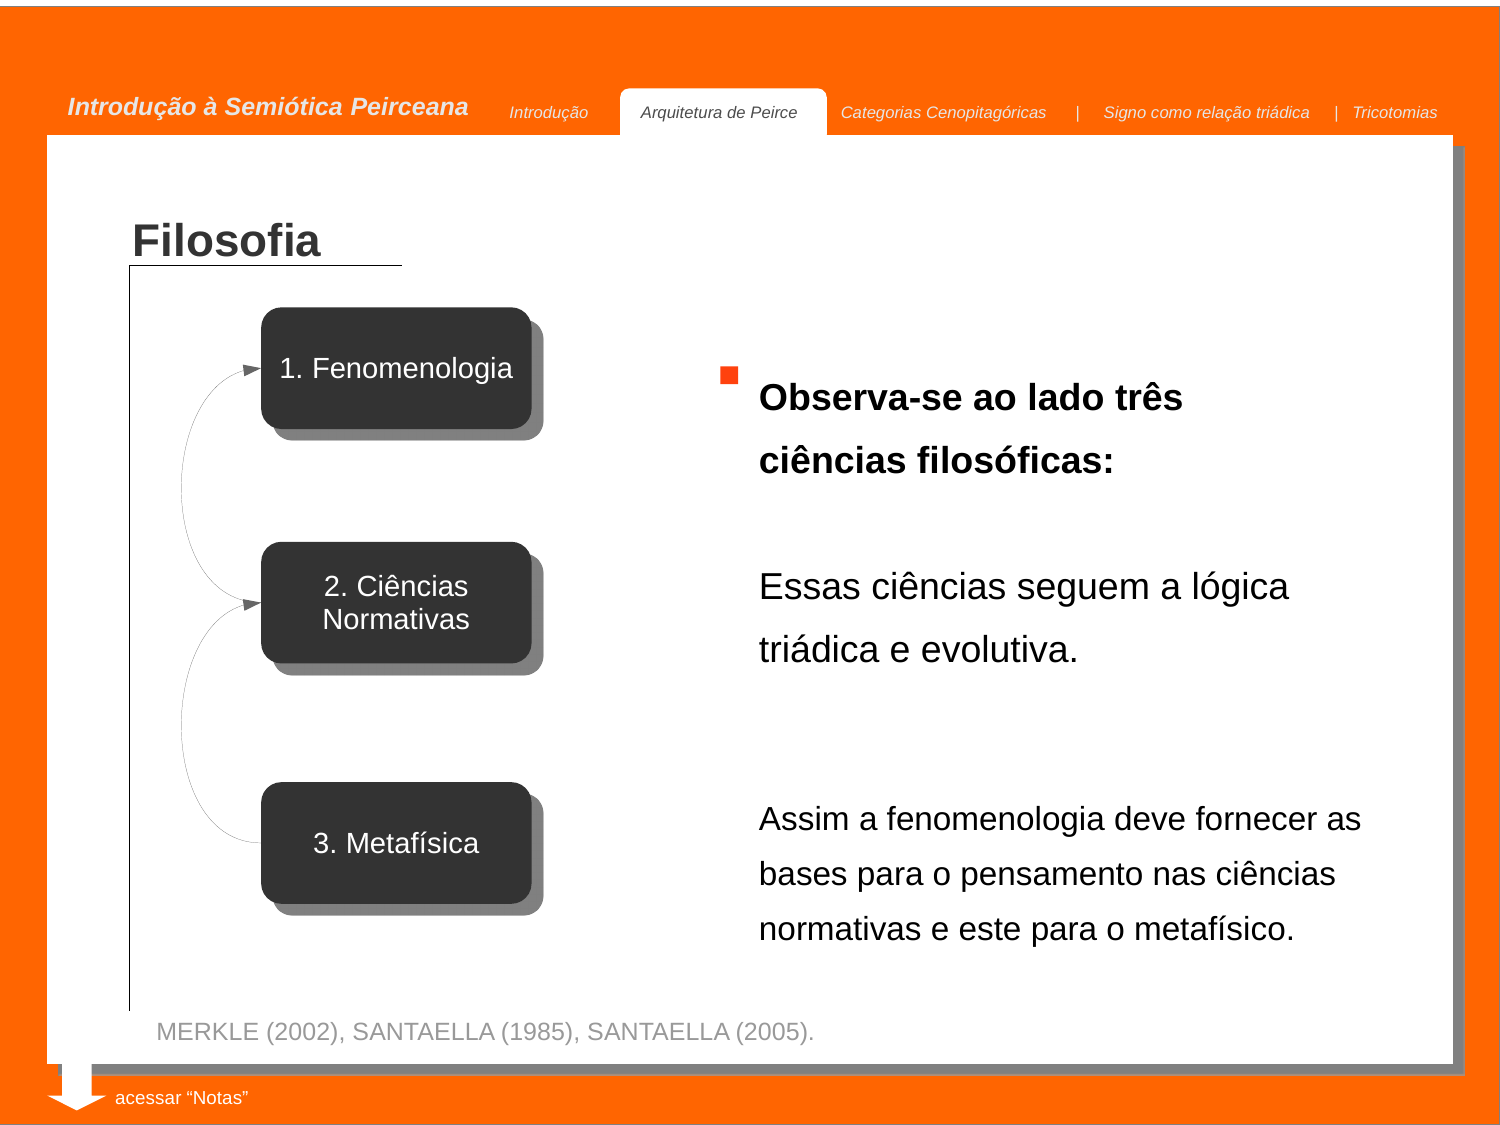

Filosofia
1. Fenomenologia
Observa-se ao lado três
ciências filosóficas:
Essas ciências seguem a lógica triádica e evolutiva.
Assim a fenomenologia deve fornecer as bases para o pensamento nas ciências normativas e este para o metafísico.
2. Ciências
Normativas
3. Metafísica
MERKLE (2002), SANTAELLA (1985), SANTAELLA (2005).
acessar “Notas”